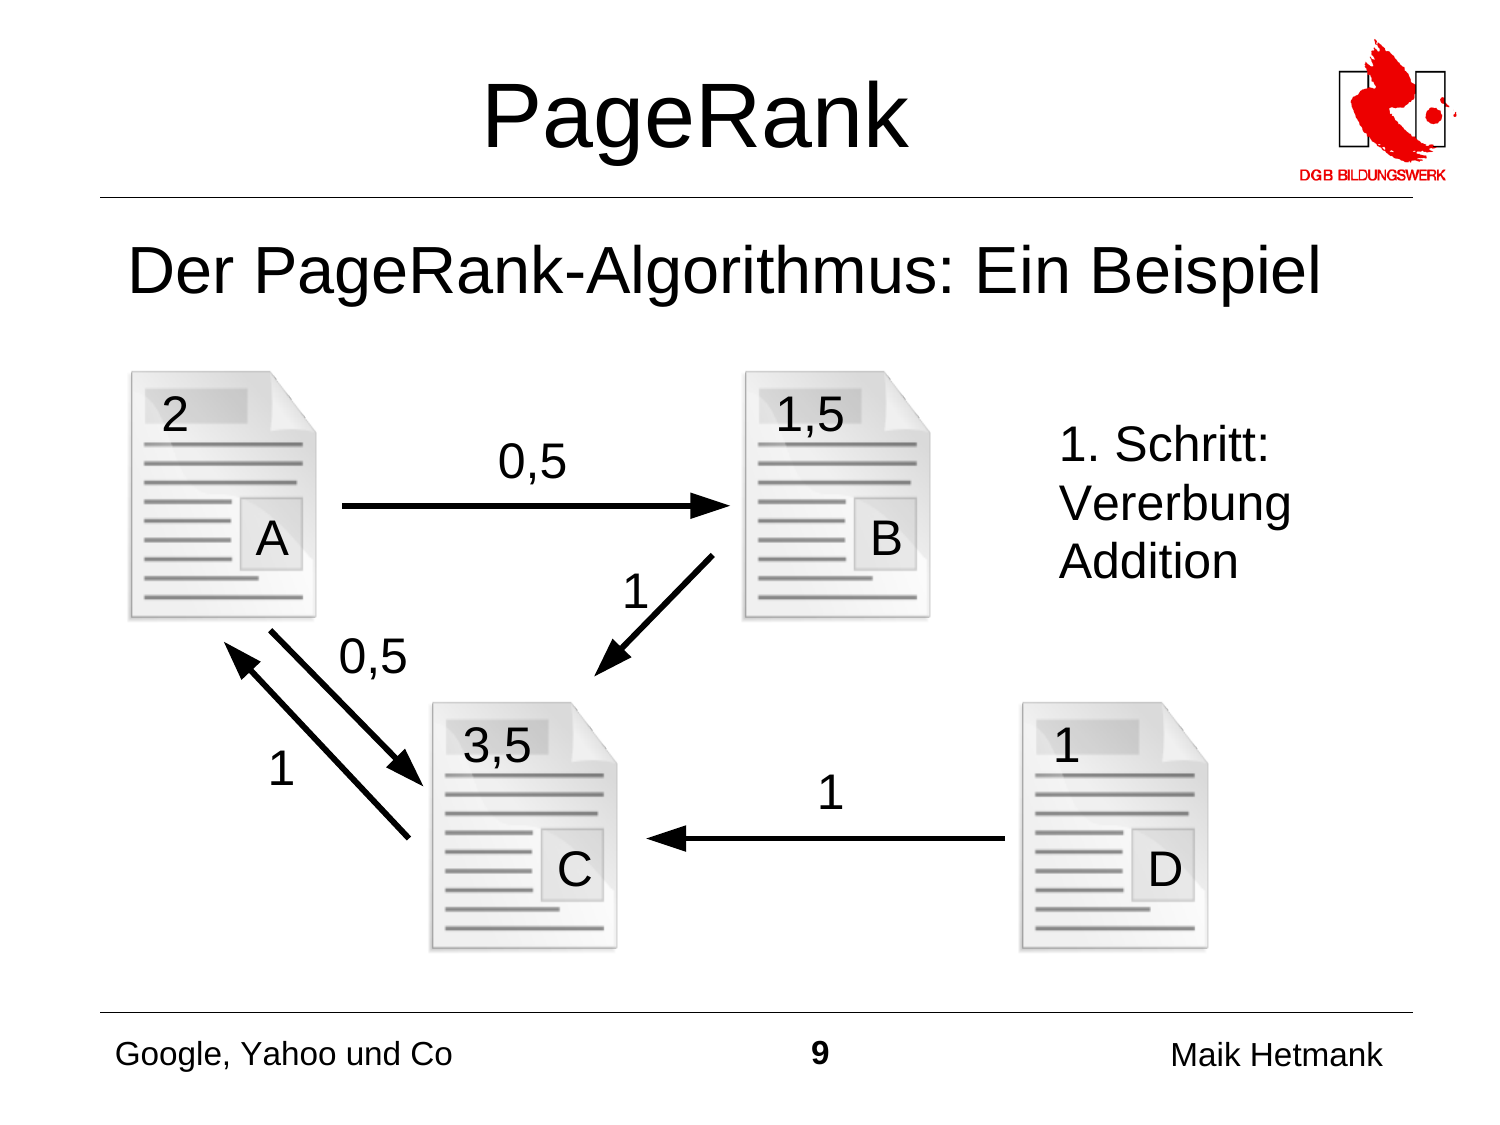

# PageRank
Der PageRank-Algorithmus: Ein Beispiel
2
1,5
1. Schritt:
Vererbung
Addition
0,5
A
B
1
0,5
3,5
1
1
1
C
D